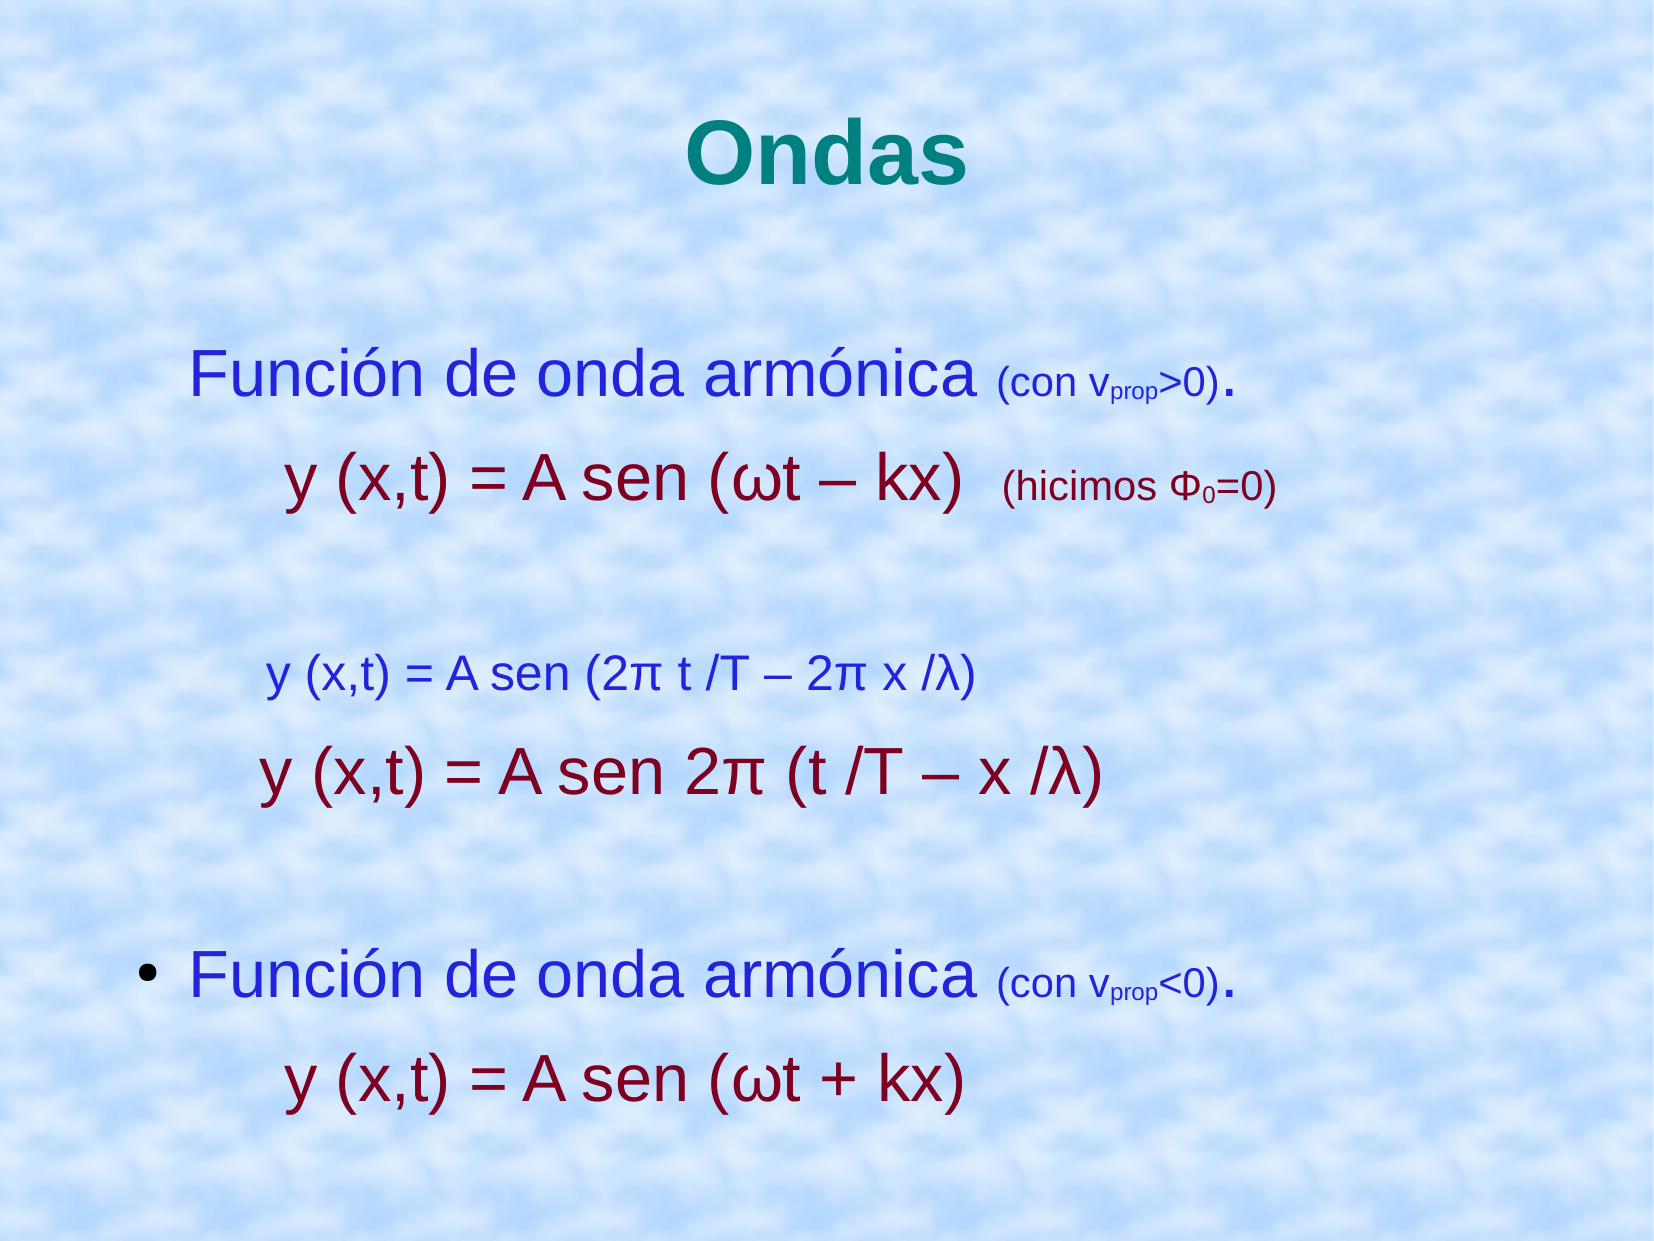

# Ondas
Función de onda armónica (con vprop>0).
 		 y (x,t) = A sen (ωt – kx) (hicimos Φ0=0)
 		y (x,t) = A sen (2π t /T – 2π x /λ)
y (x,t) = A sen 2π (t /T – x /λ)
Función de onda armónica (con vprop<0).
 		 y (x,t) = A sen (ωt + kx)